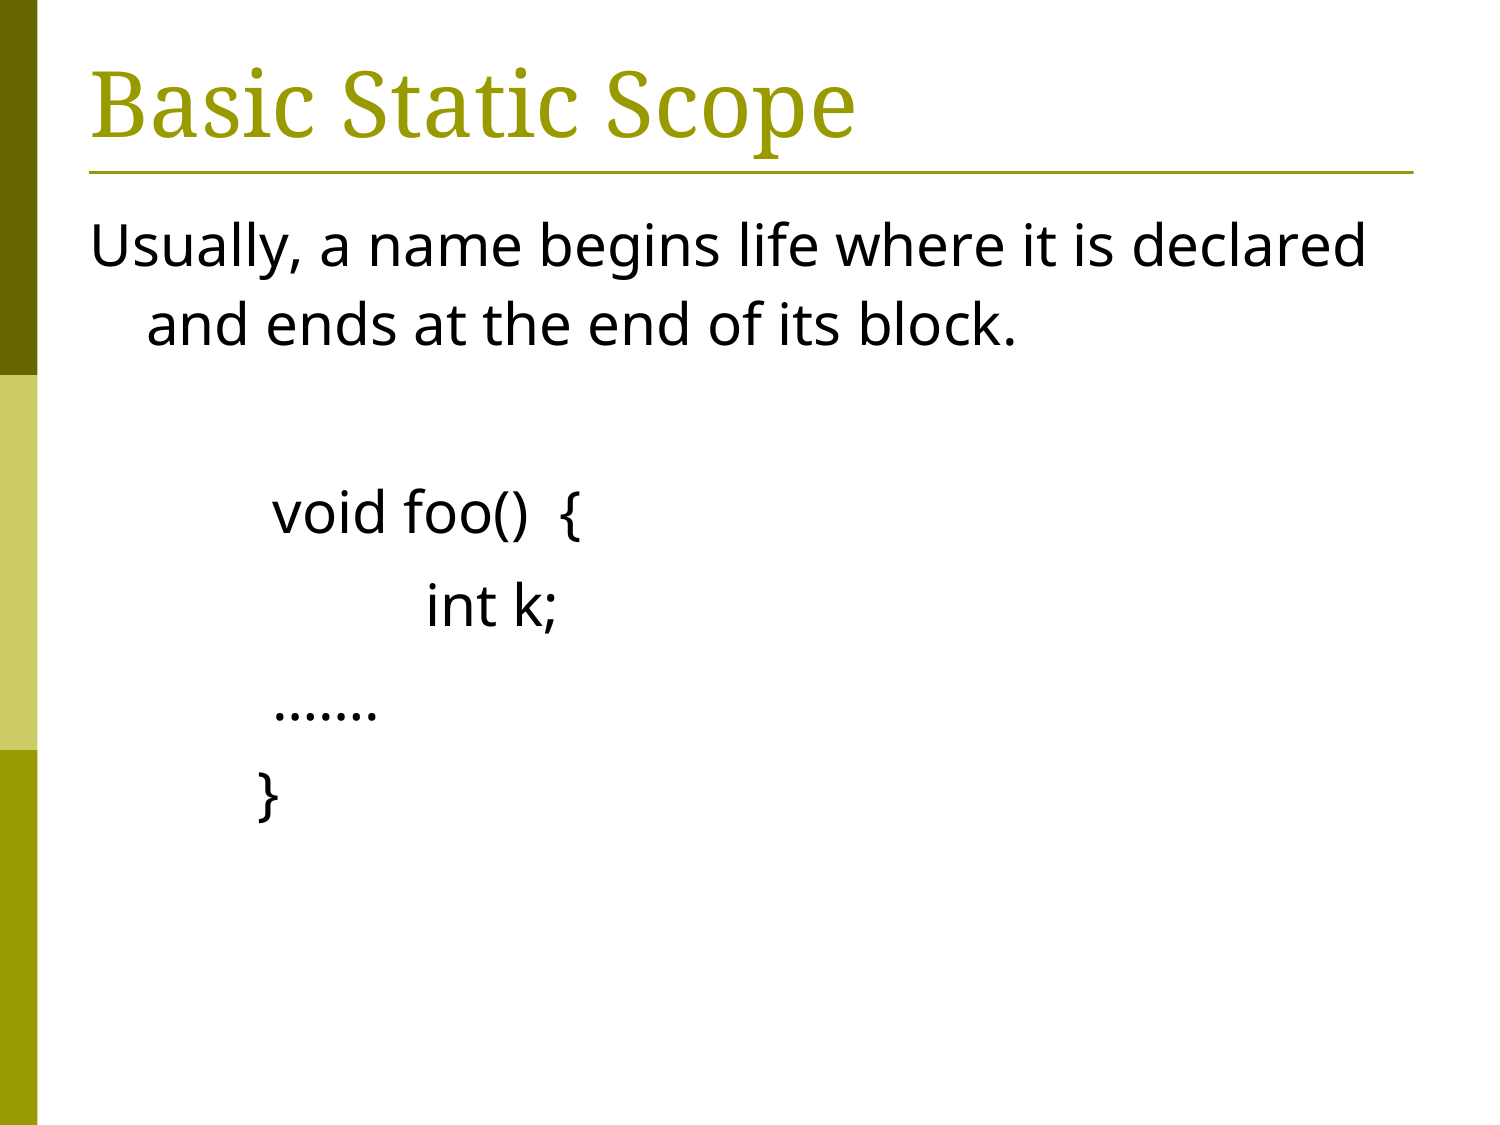

# Basic Static Scope
Usually, a name begins life where it is declared and ends at the end of its block.
 void foo() {
 int k;
 …….
 }